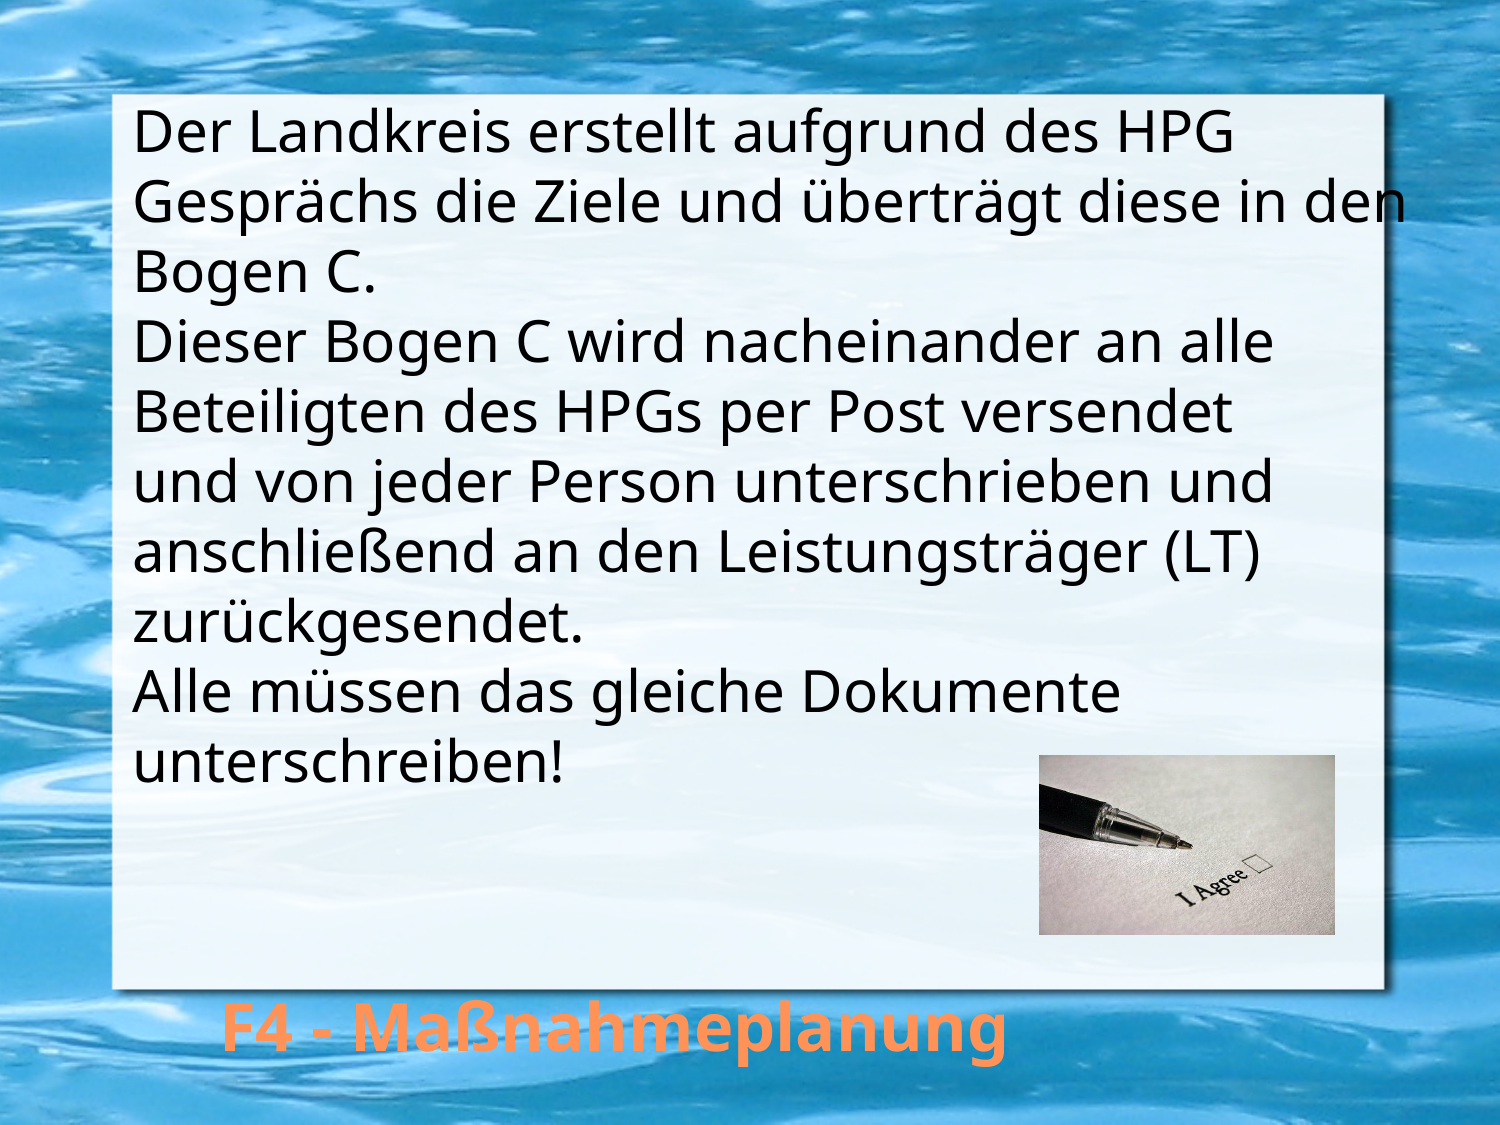

Der Landkreis erstellt aufgrund des HPG Gesprächs die Ziele und überträgt diese in den Bogen C.
Dieser Bogen C wird nacheinander an alle Beteiligten des HPGs per Post versendet
und von jeder Person unterschrieben und anschließend an den Leistungsträger (LT) zurückgesendet.
Alle müssen das gleiche Dokumente unterschreiben!
F4 - Maßnahmeplanung
#